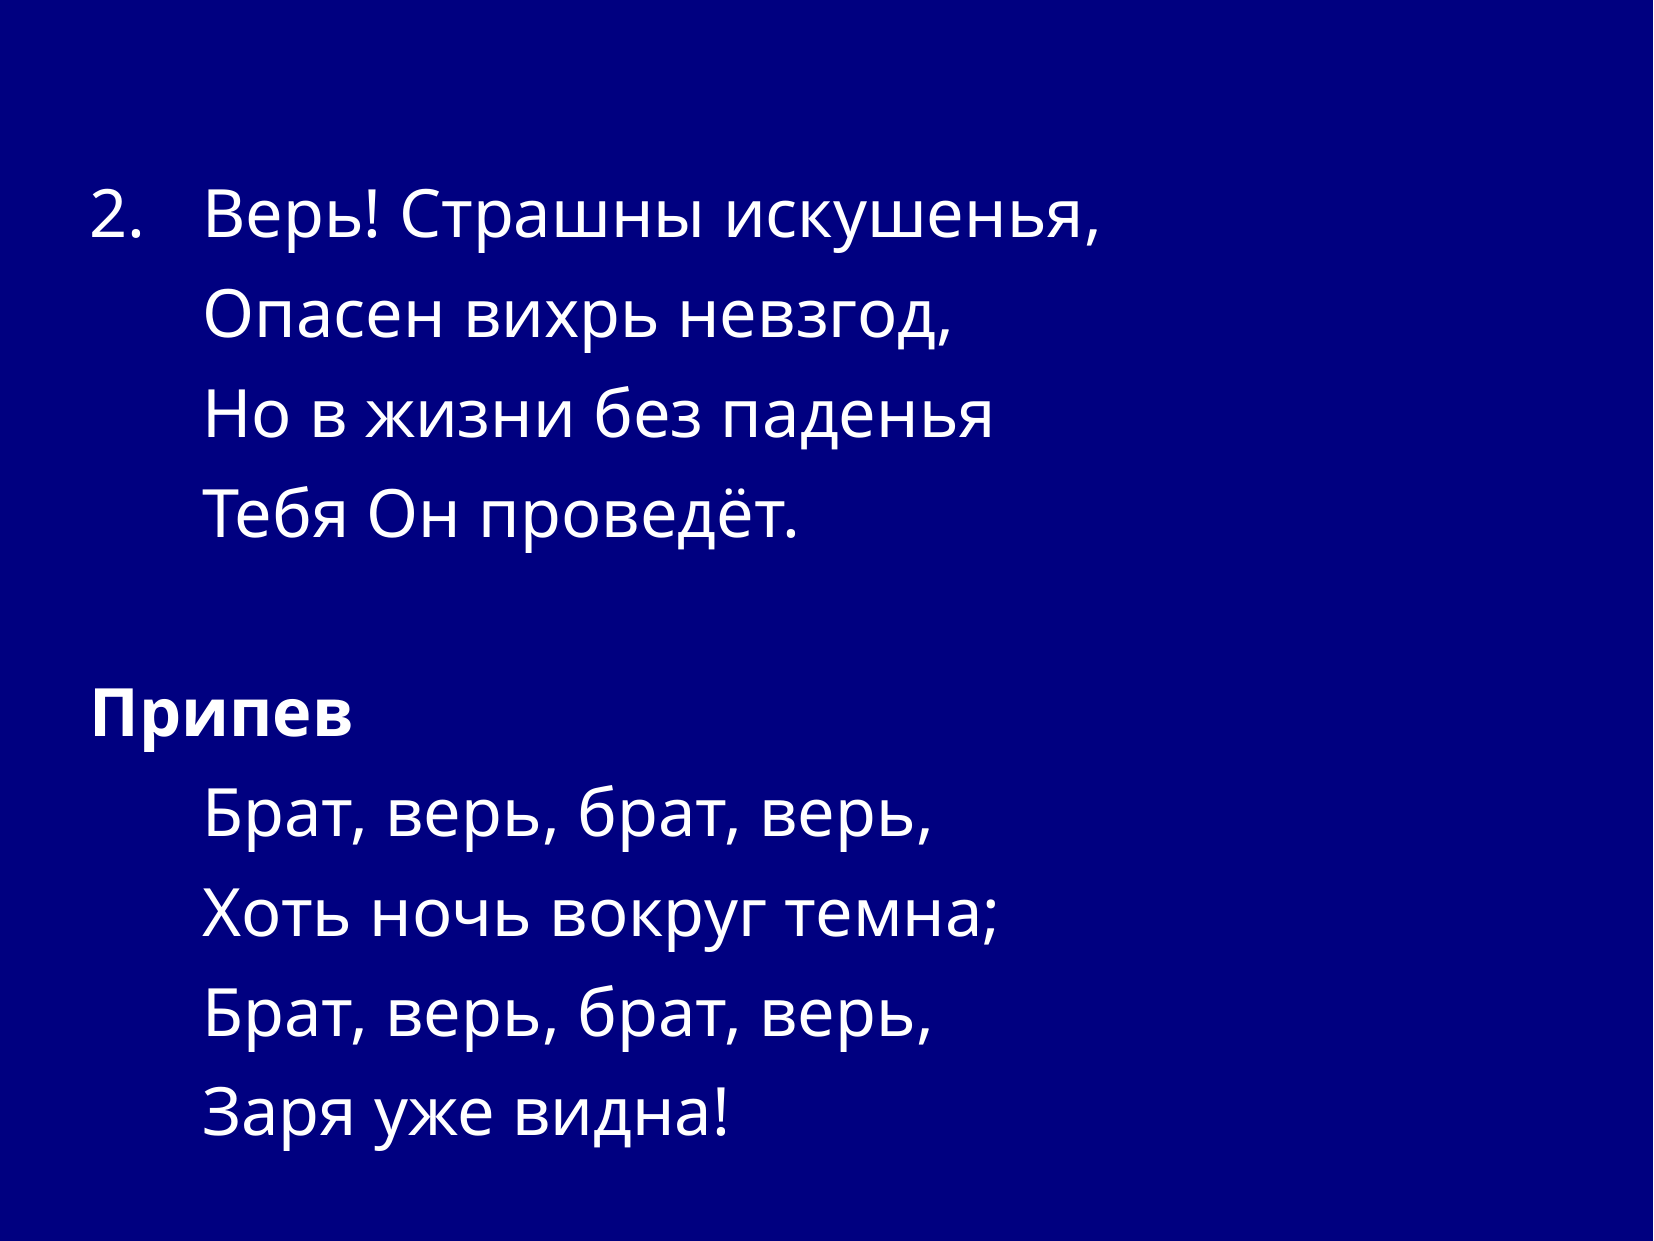

2.	Верь! Страшны искушенья,
	Опасен вихрь невзгод,
	Но в жизни без паденья
	Тебя Он проведёт.
Припев
	Брат, верь, брат, верь,
	Хоть ночь вокруг темна;
	Брат, верь, брат, верь,
	Заря уже видна!